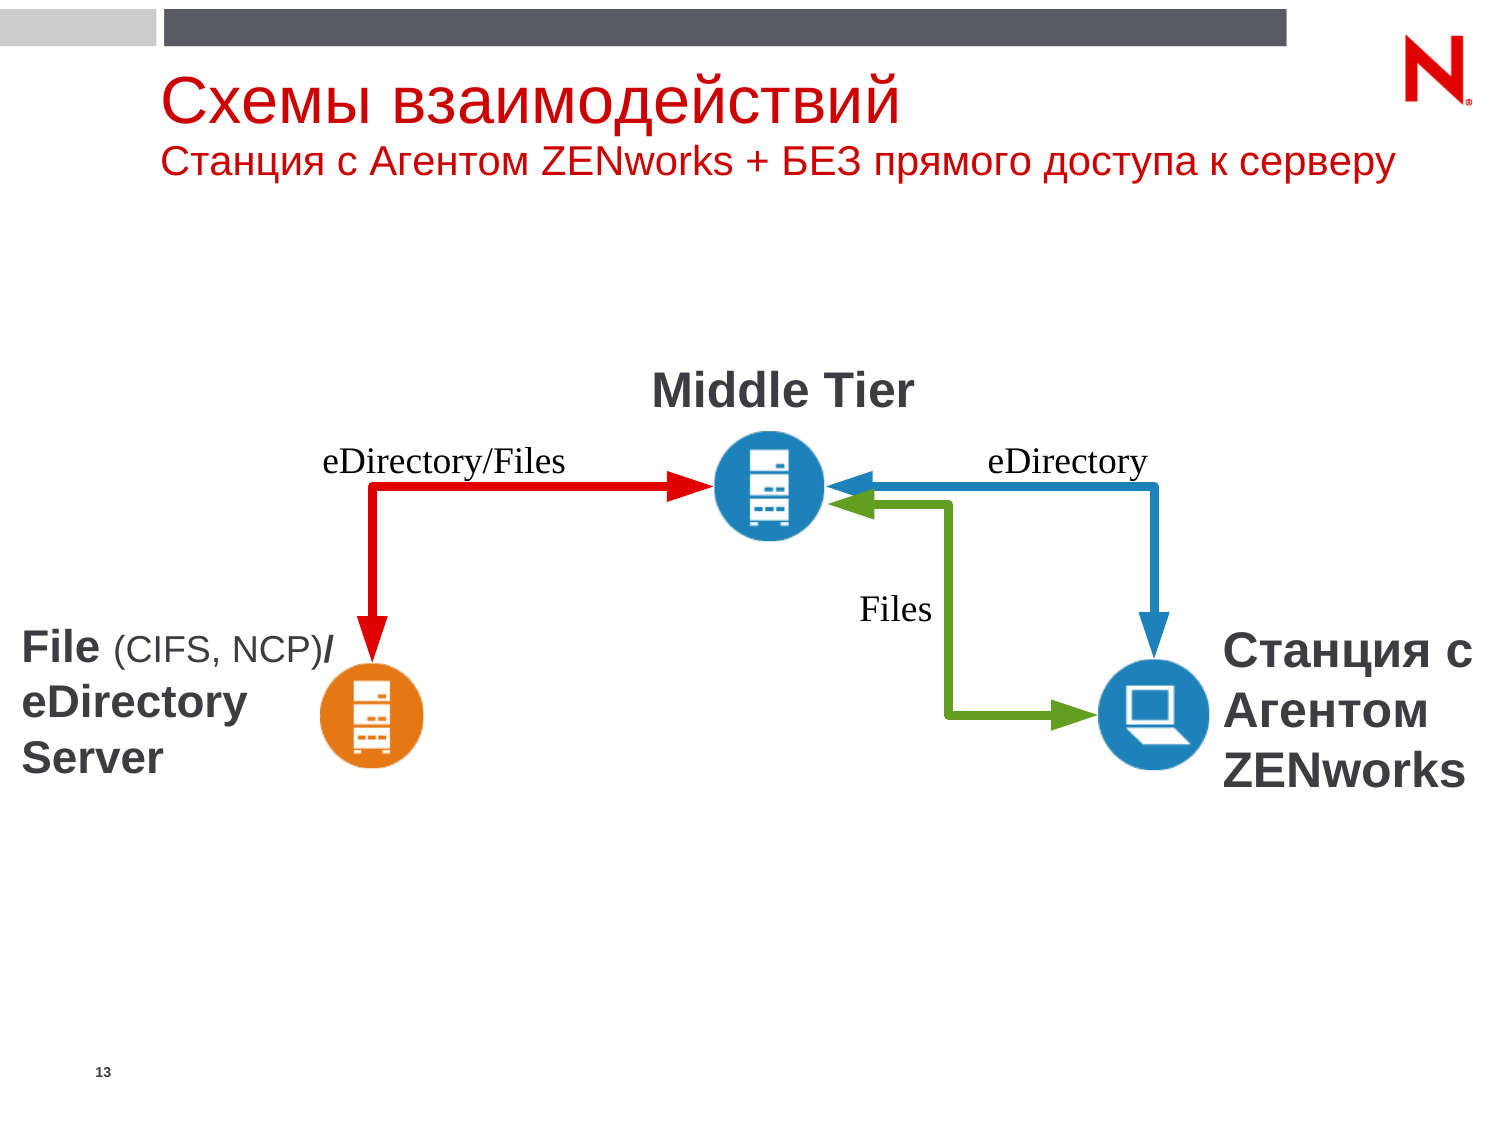

Схемы взаимодействий
Станция с Агентом ZENworks + БЕЗ прямого доступа к серверу
Middle Tier
eDirectory/Files
eDirectory
Files
File (CIFS, NCP)/
eDirectory
Server
Станция с Агентом ZENworks